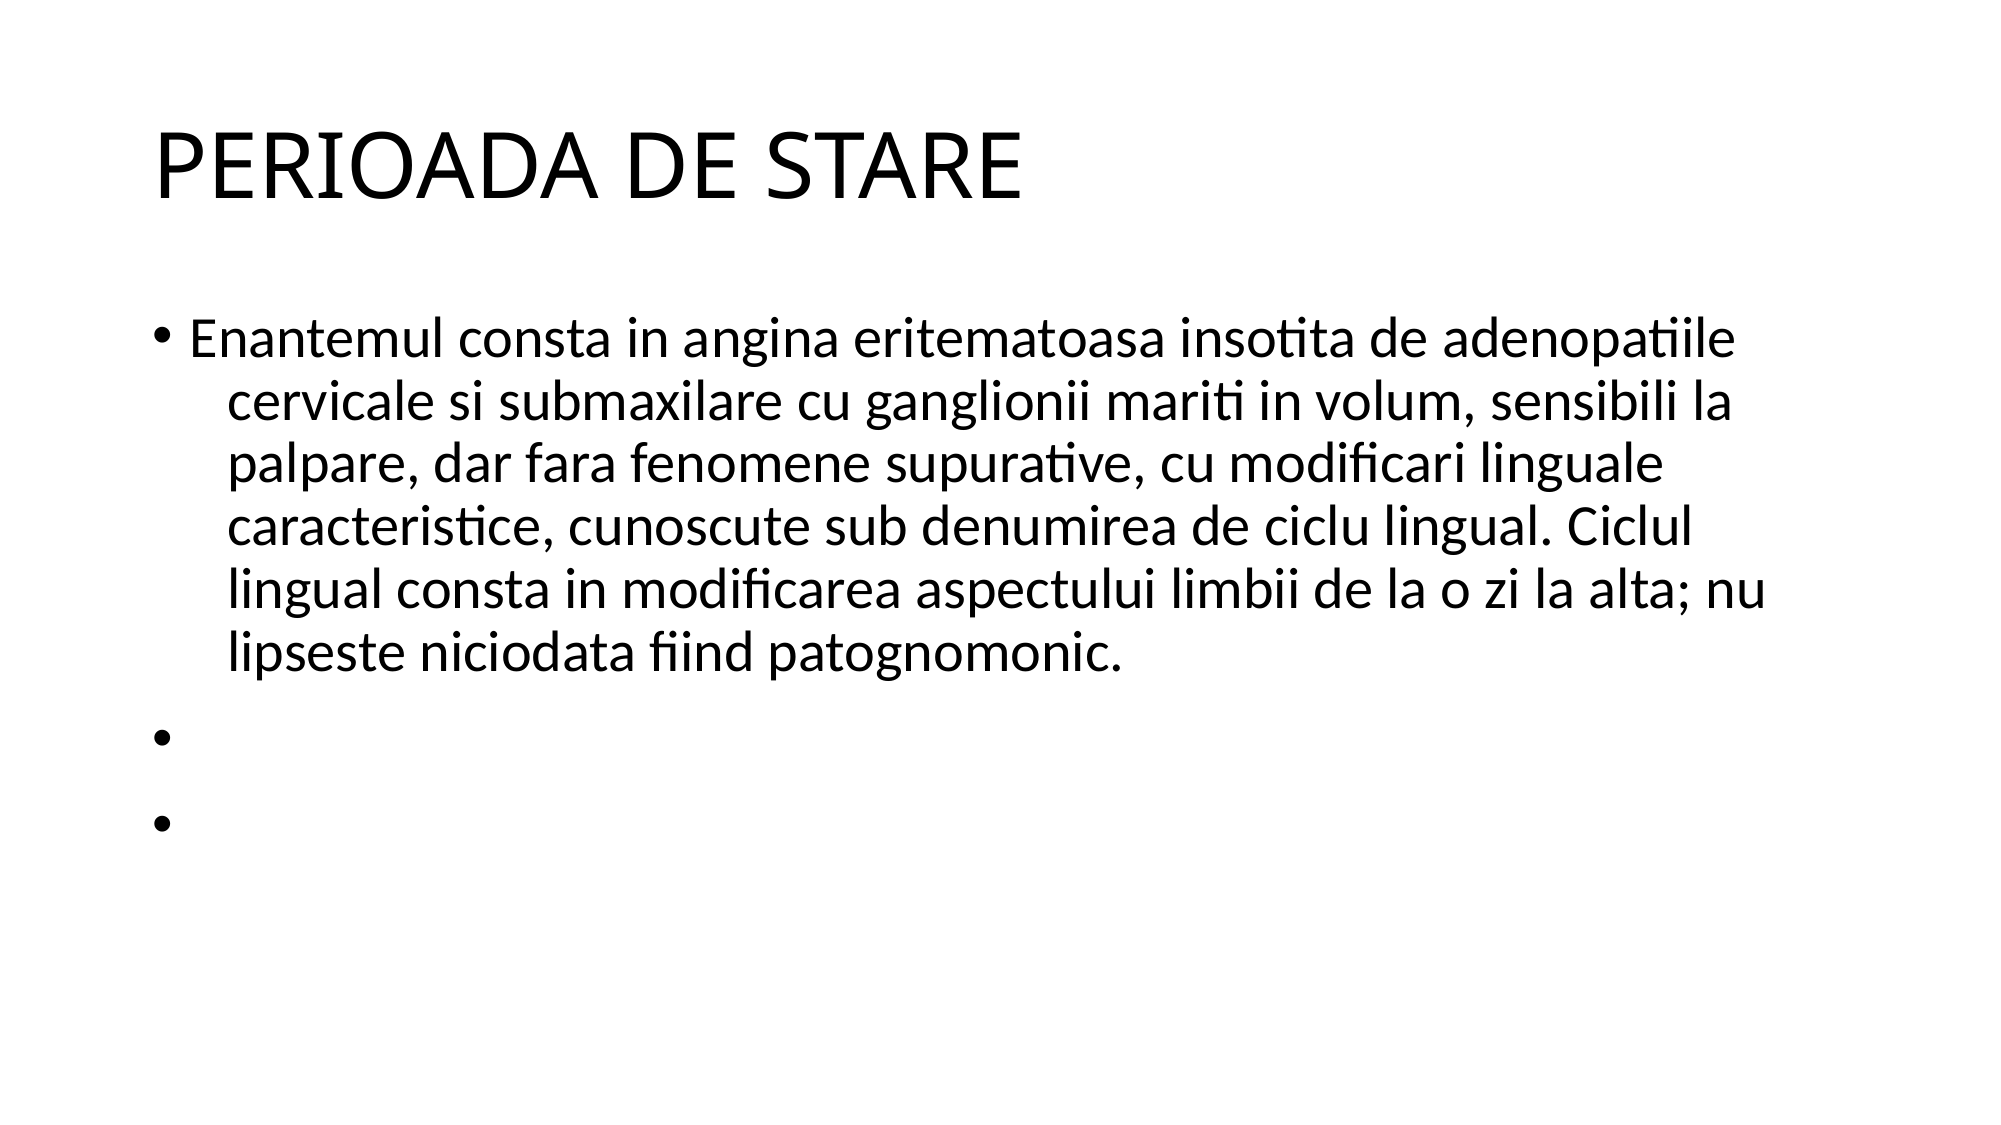

# PERIOADA DE STARE
Enantemul consta in angina eritematoasa insotita de adenopatiile cervicale si submaxilare cu ganglionii mariti in volum, sensibili la palpare, dar fara fenomene supurative, cu modificari linguale caracteristice, cunoscute sub denumirea de ciclu lingual. Ciclul lingual consta in modificarea aspectului limbii de la o zi la alta; nu lipseste niciodata fiind patognomonic.